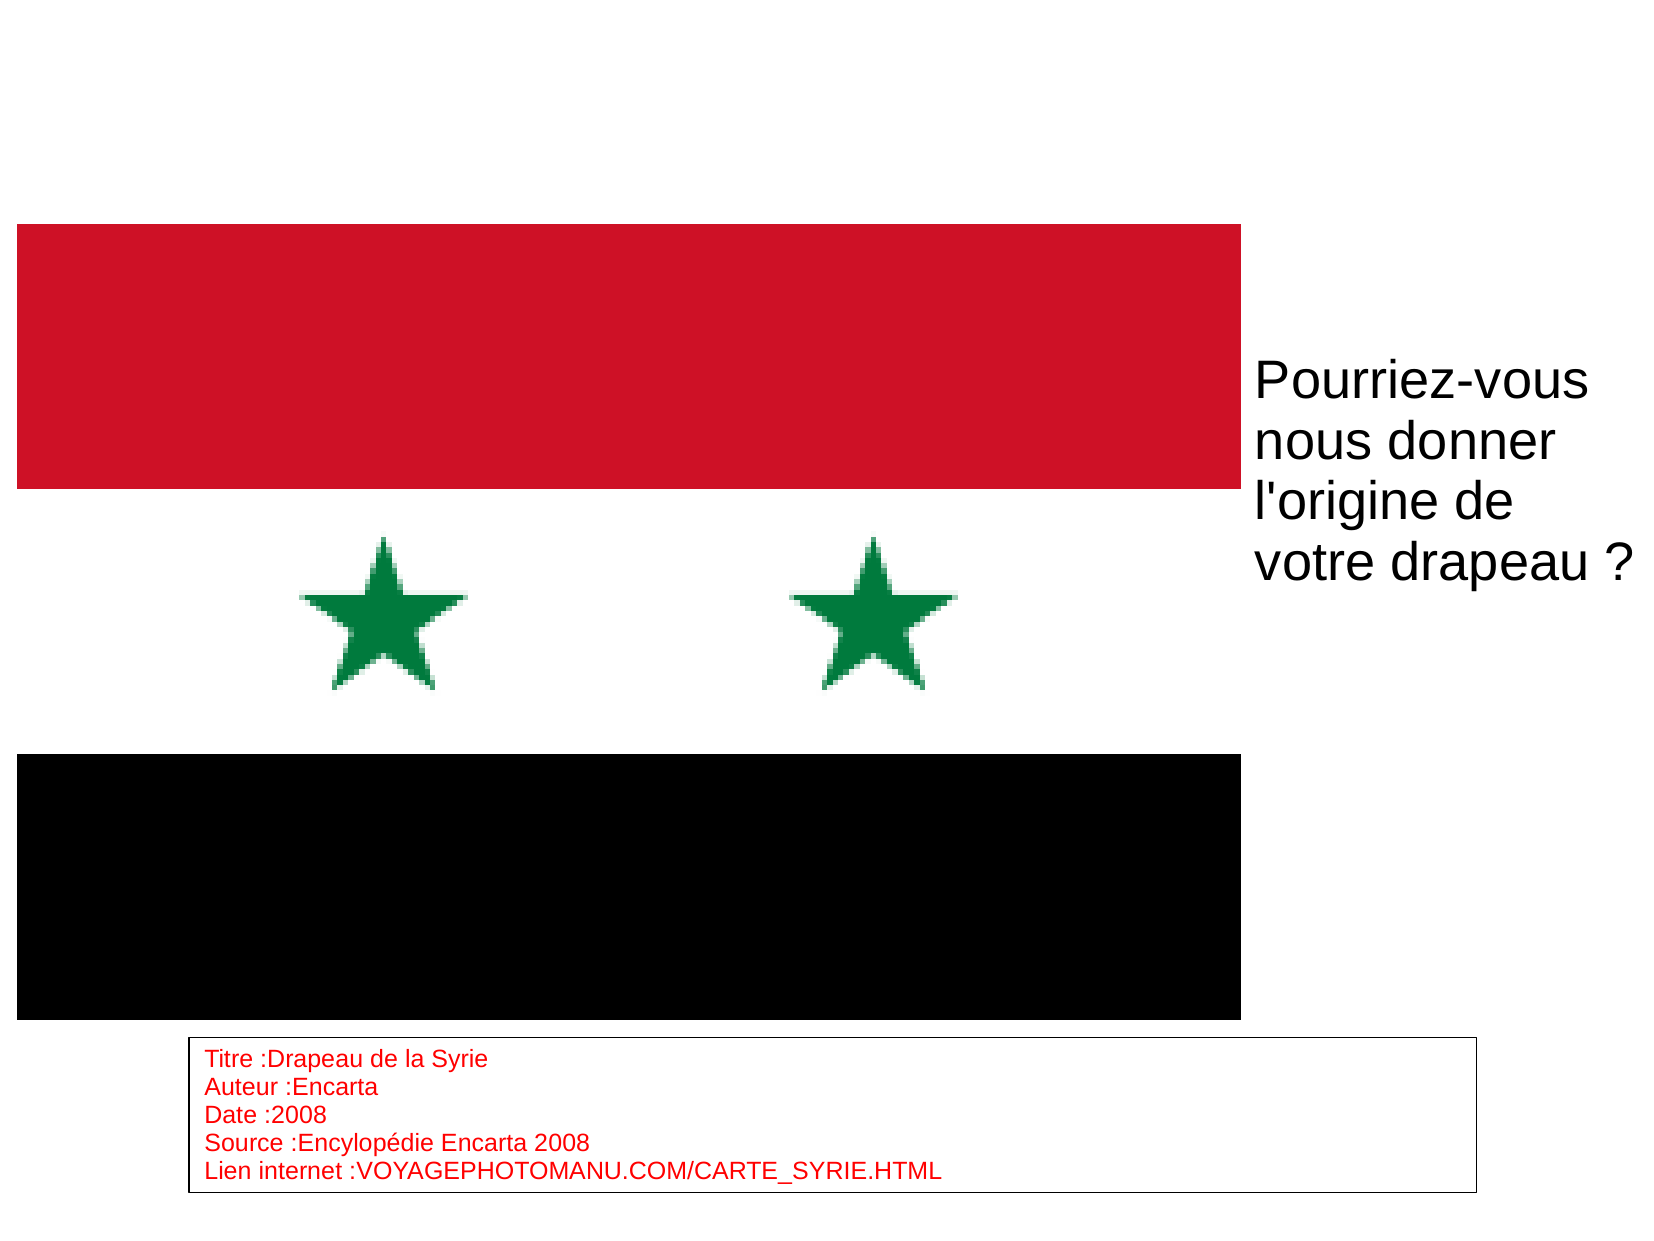

Pourriez-vous nous donner l'origine de votre drapeau ?
Titre :Drapeau de la Syrie
Auteur :Encarta
Date :2008
Source :Encylopédie Encarta 2008
Lien internet :VOYAGEPHOTOMANU.COM/CARTE_SYRIE.HTML